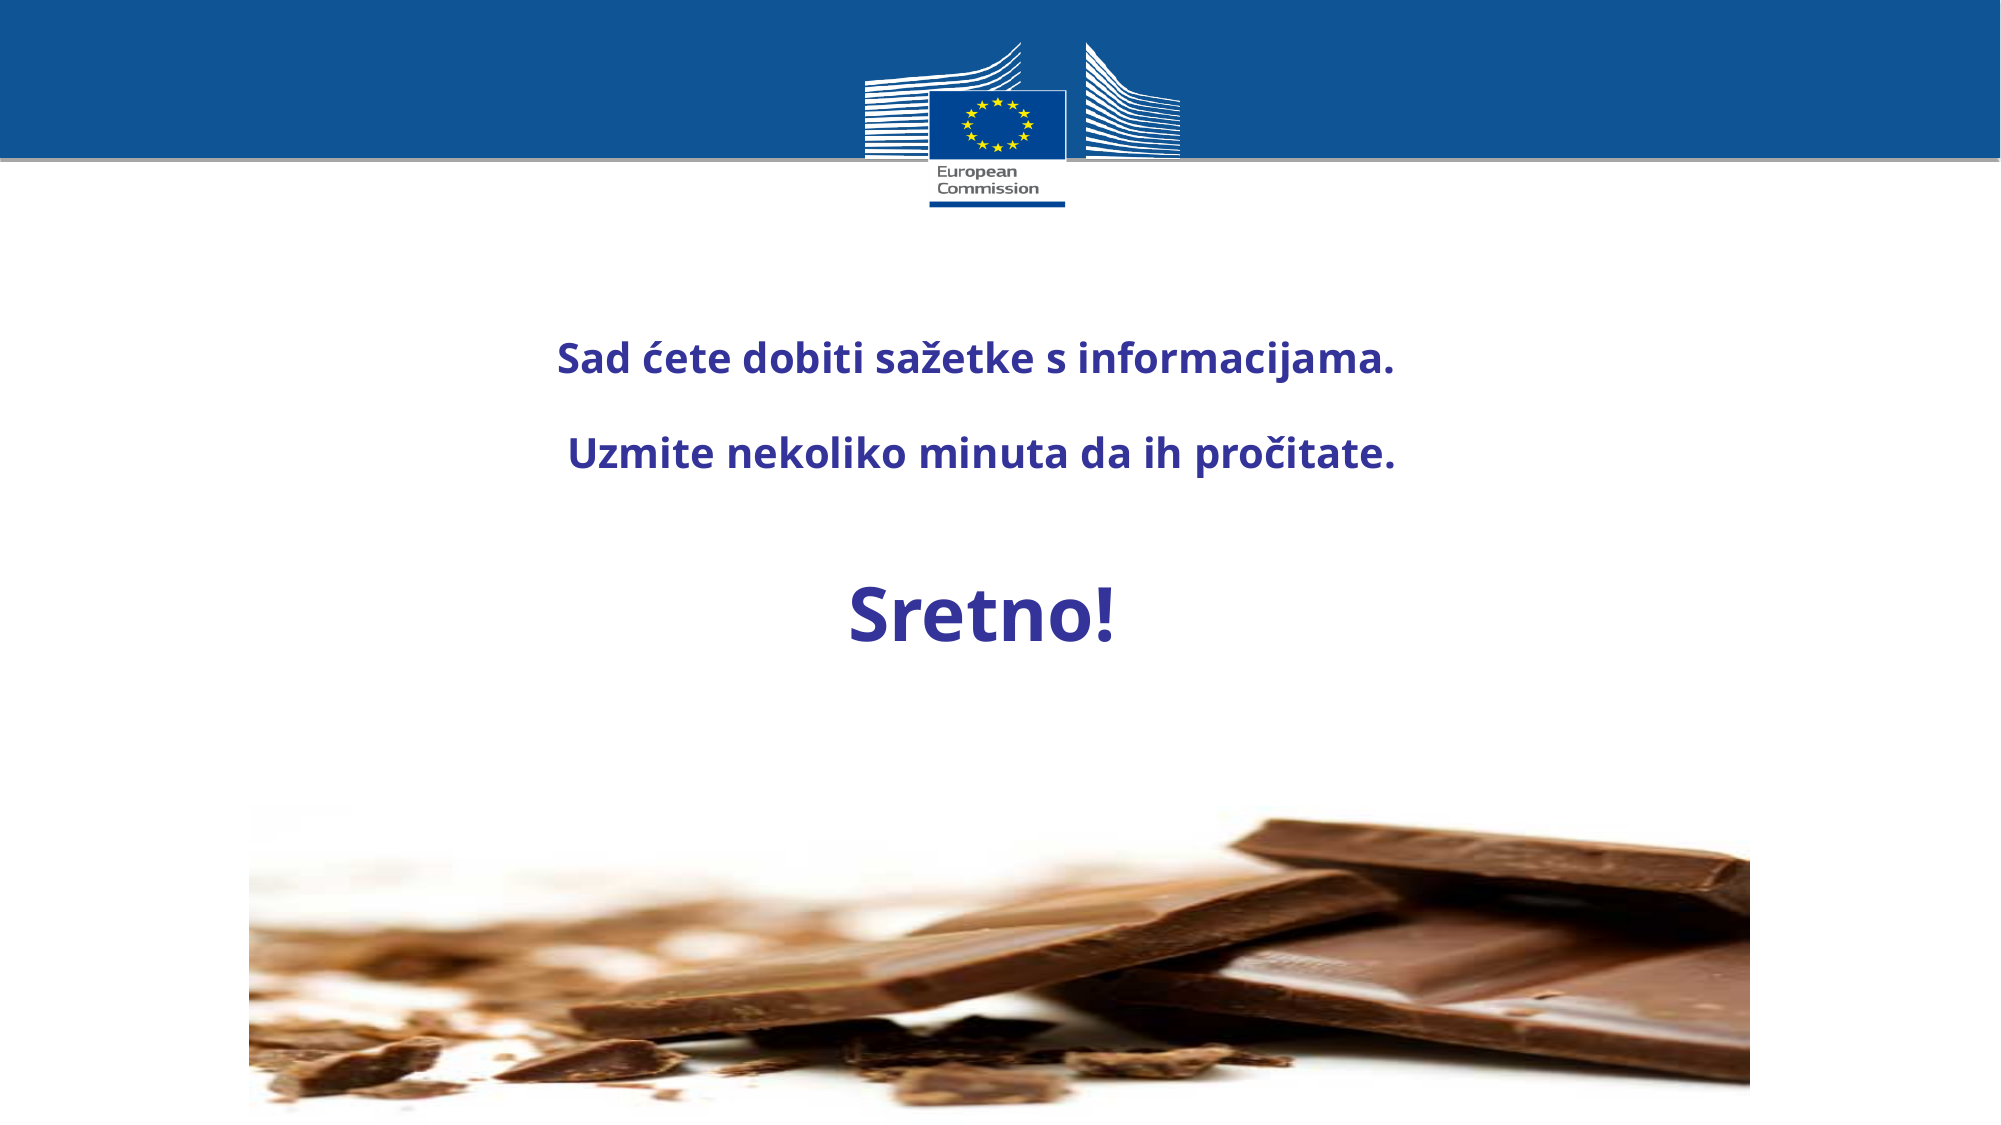

Sad ćete dobiti sažetke s informacijama.
Uzmite nekoliko minuta da ih pročitate.
Sretno!